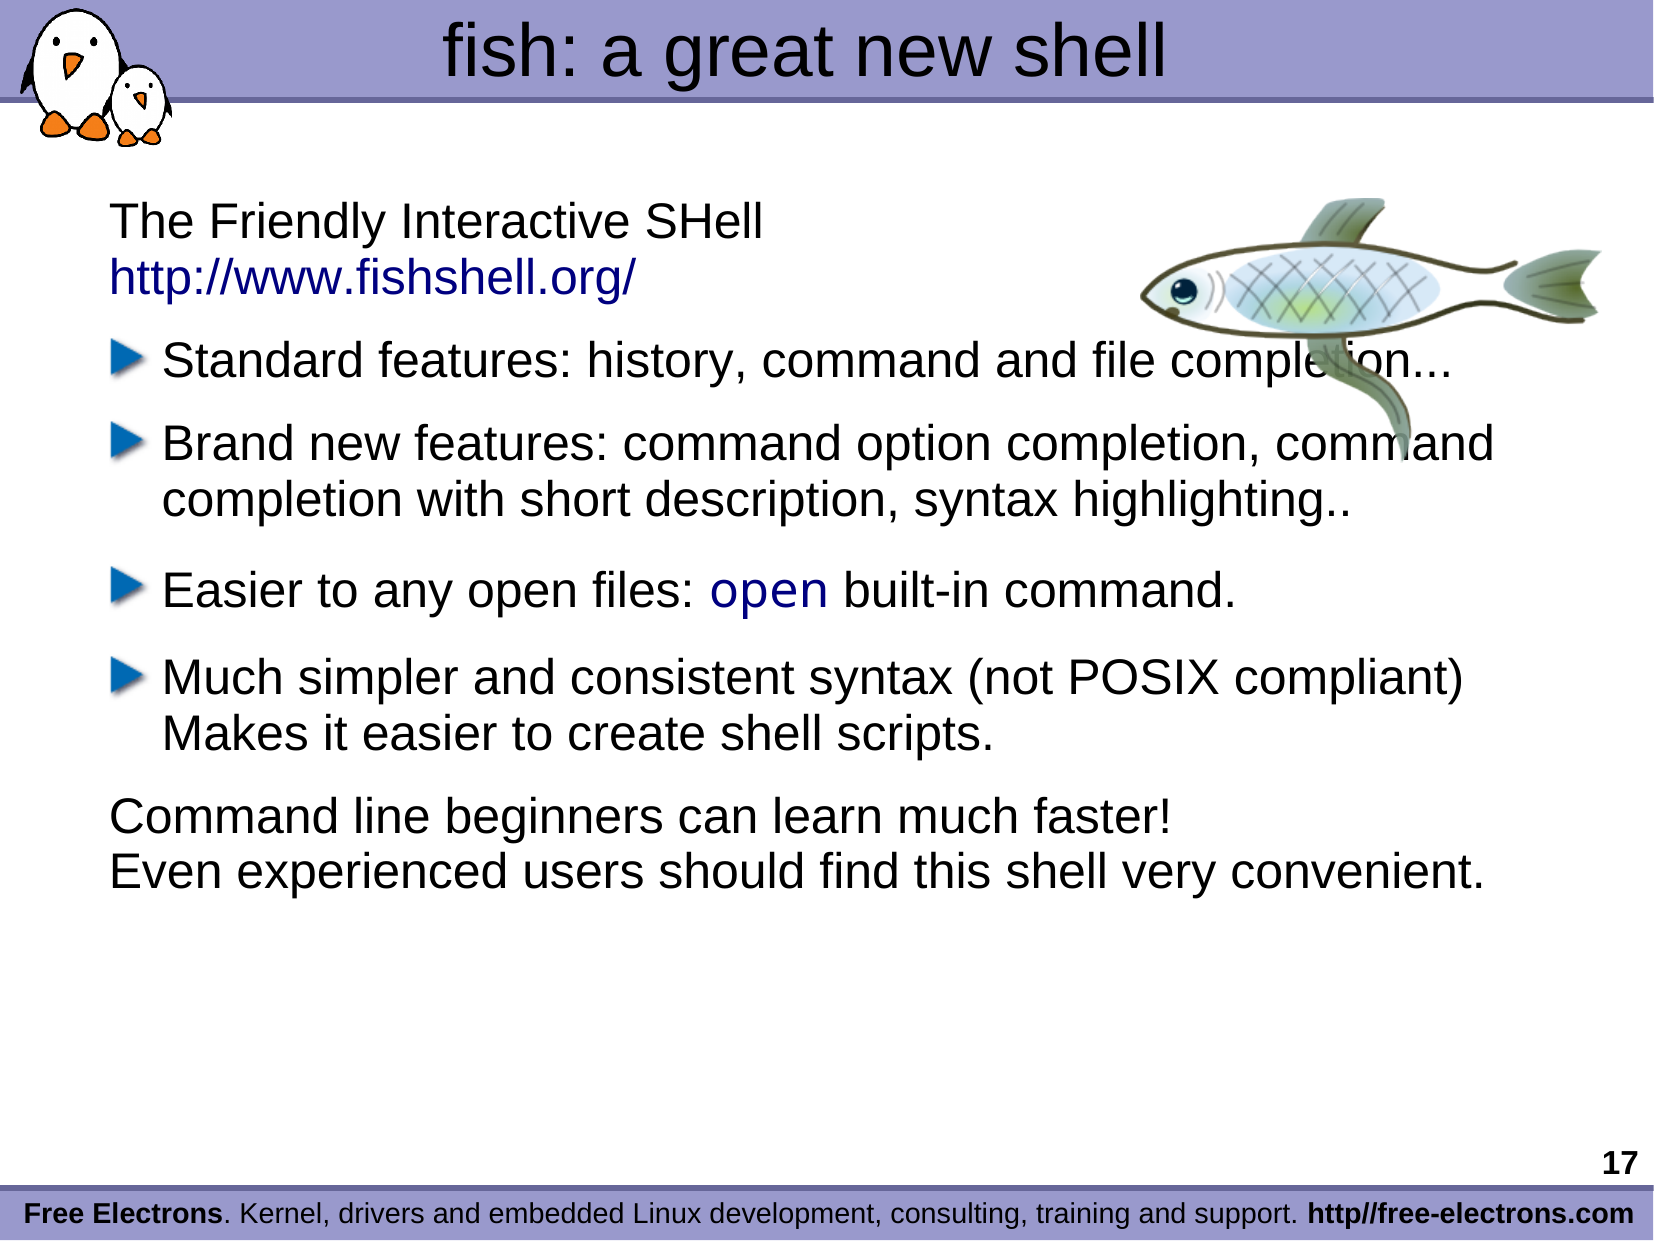

# fish: a great new shell
The Friendly Interactive SHell
http://www.fishshell.org/
Standard features: history, command and file completion...
Brand new features: command option completion, command completion with short description, syntax highlighting..
Easier to any open files: open built-in command.
Much simpler and consistent syntax (not POSIX compliant)
Makes it easier to create shell scripts.
Command line beginners can learn much faster!
Even experienced users should find this shell very convenient.